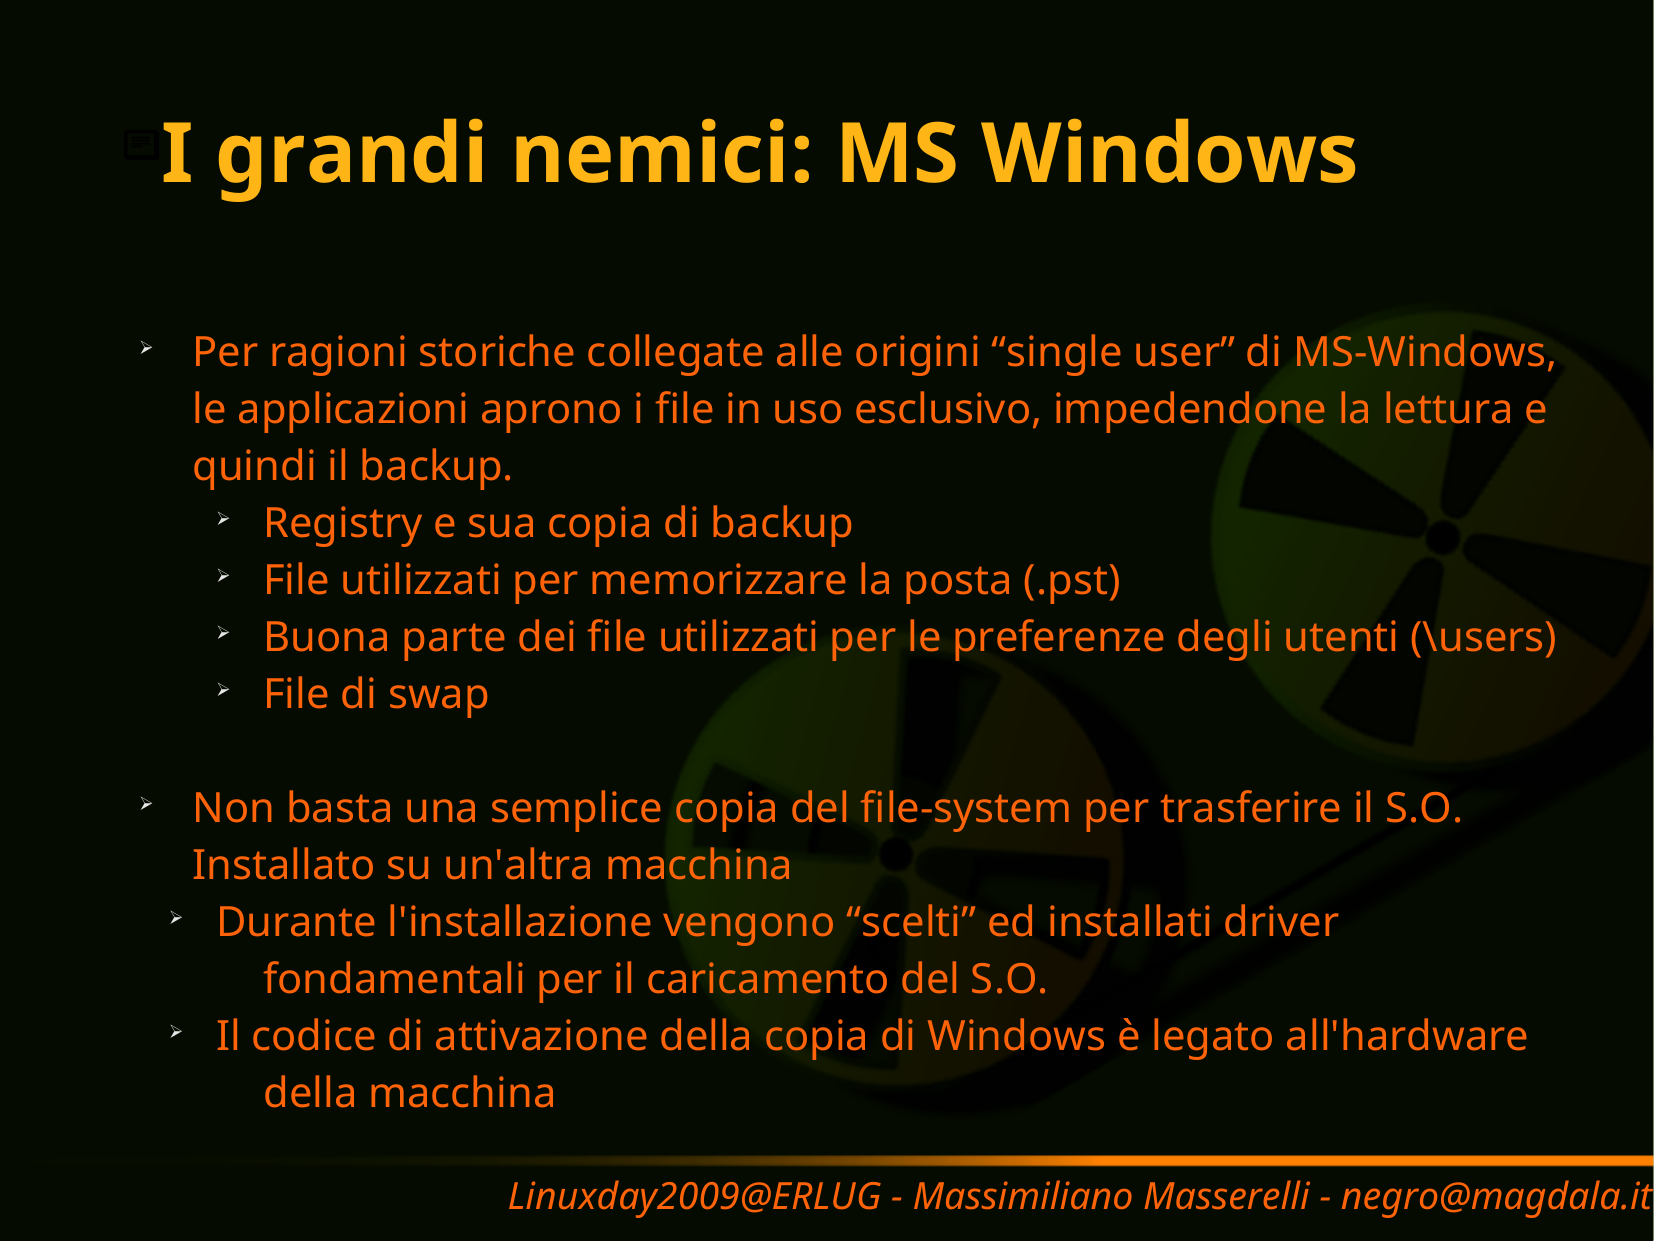

# I grandi nemici: MS Windows
Per ragioni storiche collegate alle origini “single user” di MS-Windows, le applicazioni aprono i file in uso esclusivo, impedendone la lettura e quindi il backup.
Registry e sua copia di backup
File utilizzati per memorizzare la posta (.pst)
Buona parte dei file utilizzati per le preferenze degli utenti (\users)
File di swap
Non basta una semplice copia del file-system per trasferire il S.O. Installato su un'altra macchina
Durante l'installazione vengono “scelti” ed installati driver fondamentali per il caricamento del S.O.
Il codice di attivazione della copia di Windows è legato all'hardware della macchina